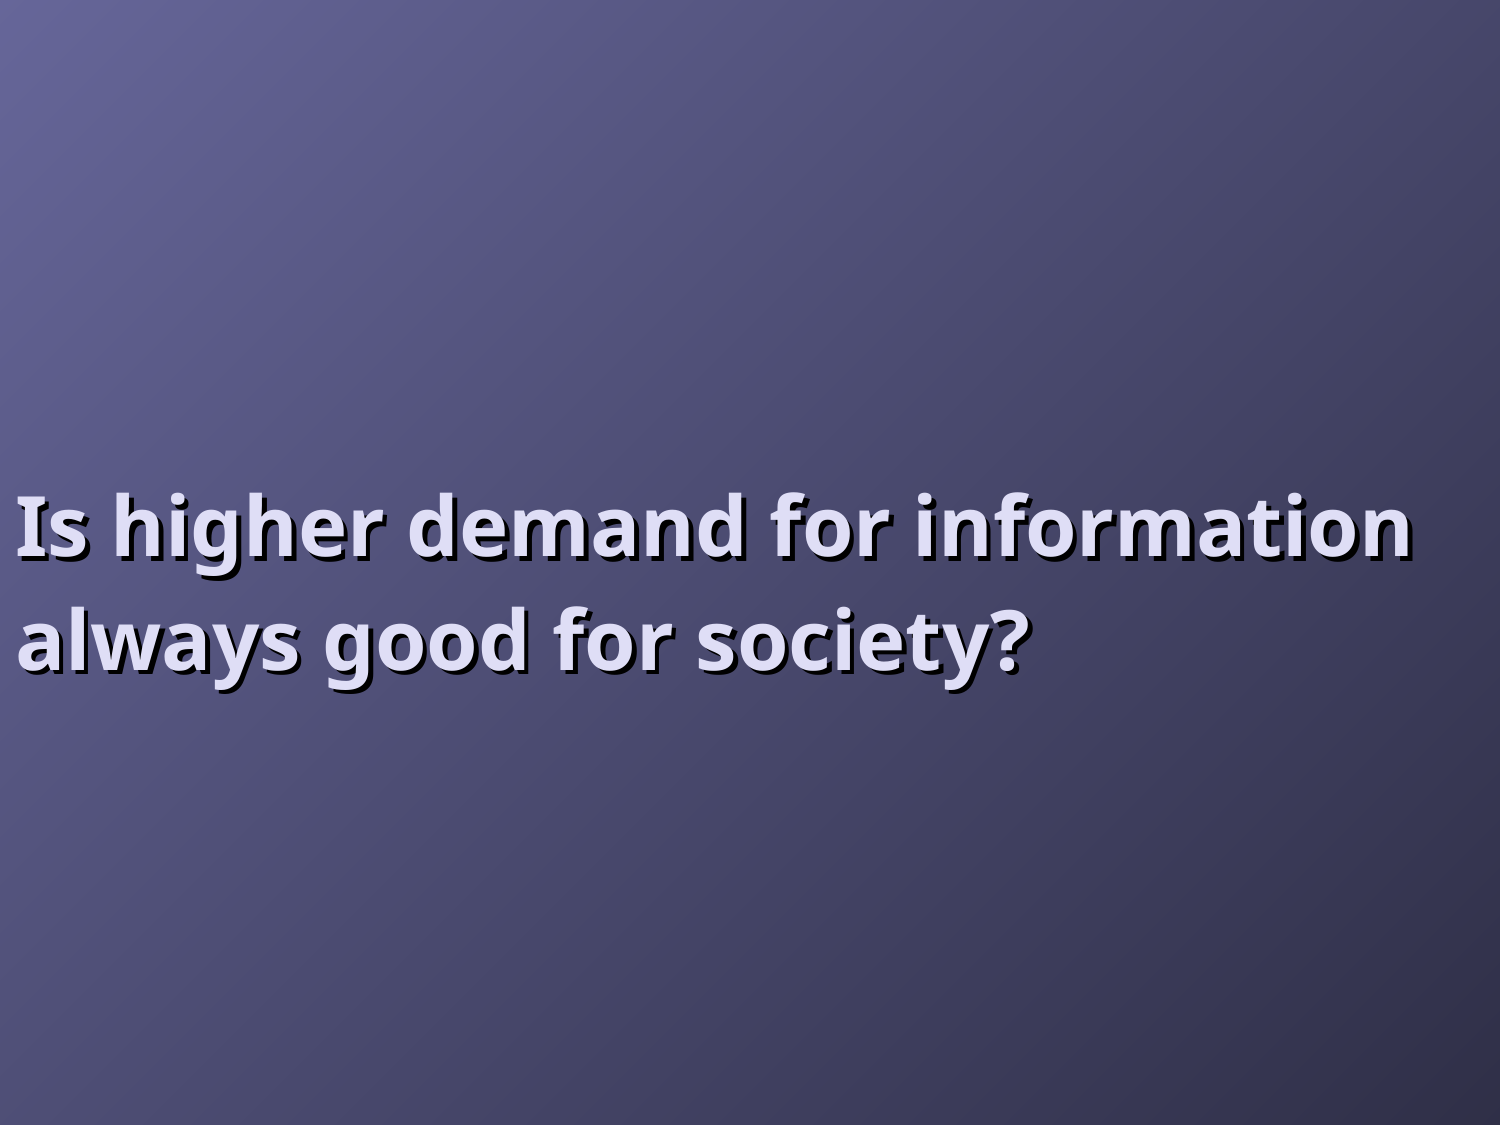

# Is higher demand for information always good for society?